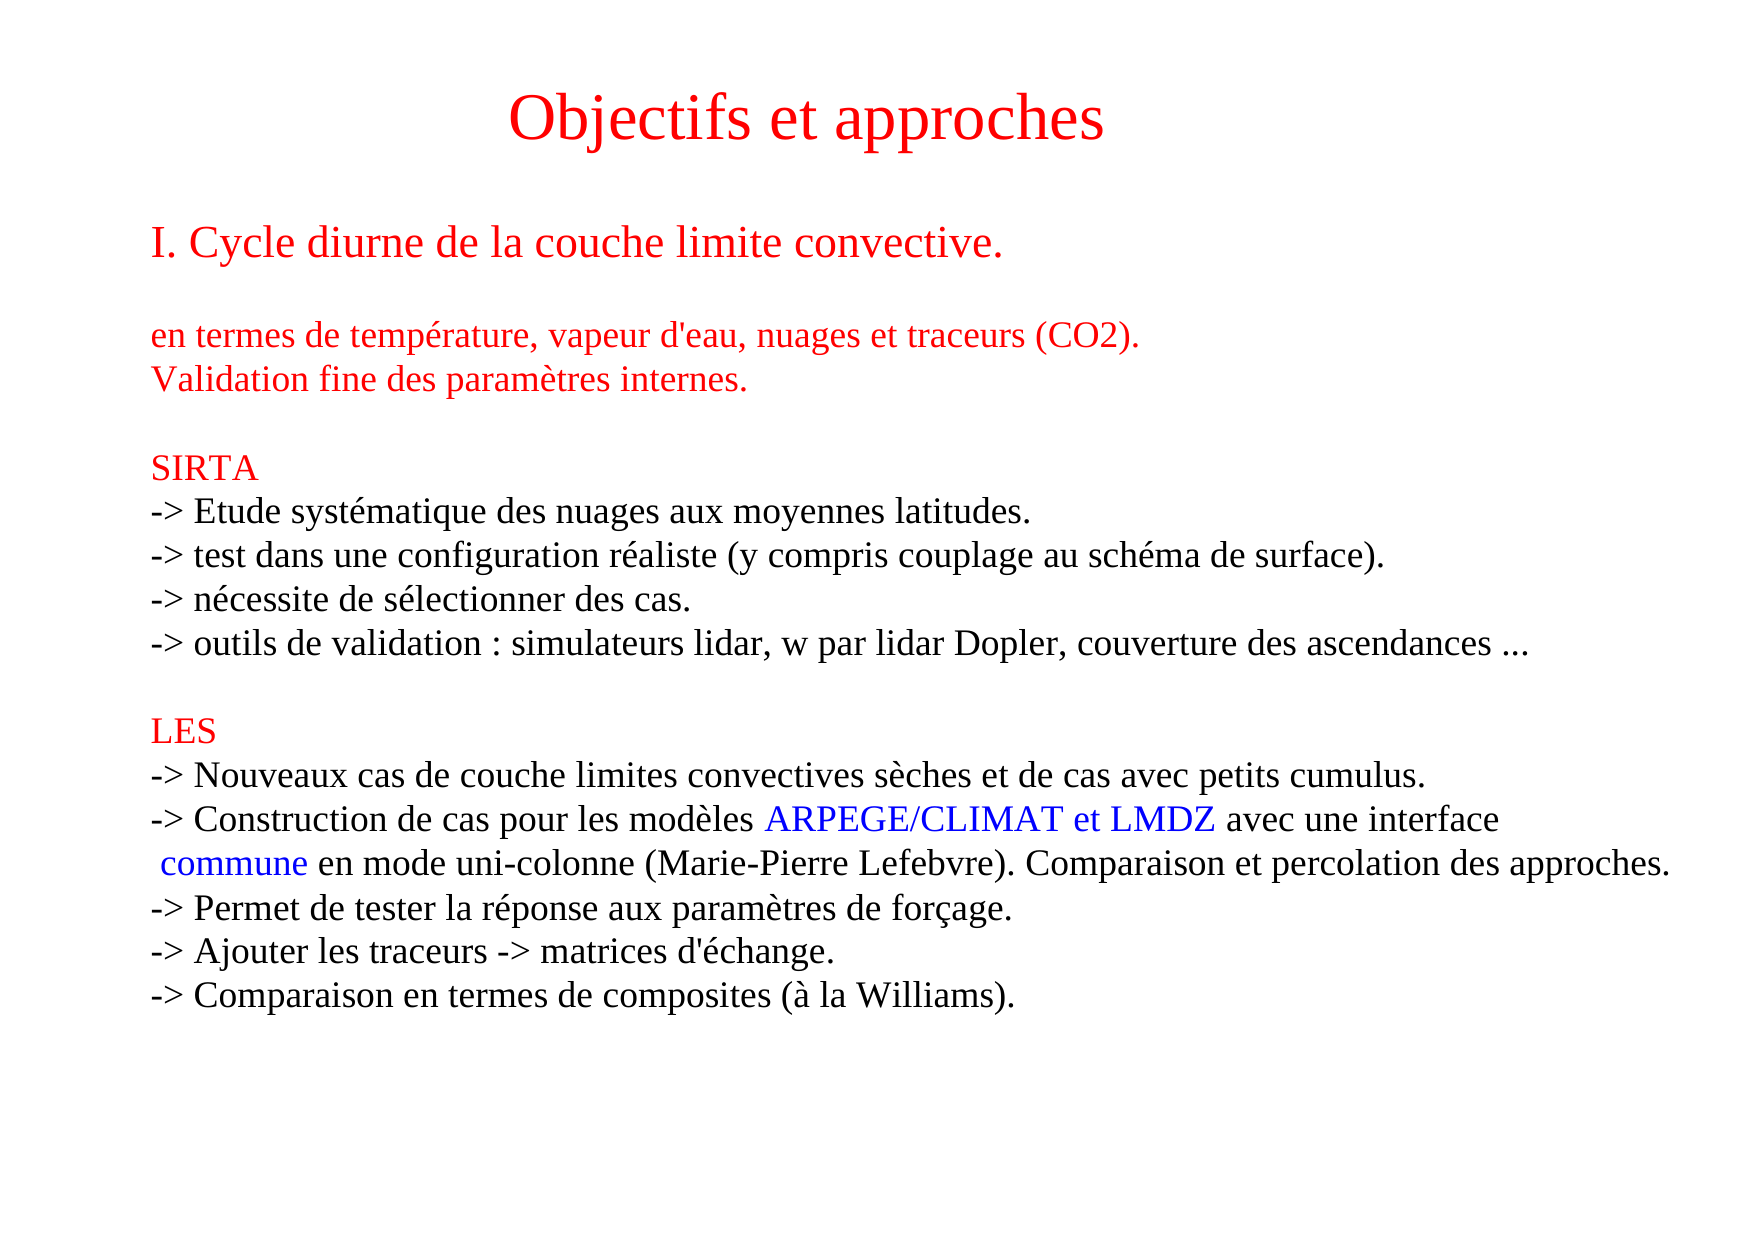

Objectifs et approches
I. Cycle diurne de la couche limite convective.
en termes de température, vapeur d'eau, nuages et traceurs (CO2).
Validation fine des paramètres internes.
SIRTA
-> Etude systématique des nuages aux moyennes latitudes.
-> test dans une configuration réaliste (y compris couplage au schéma de surface).
-> nécessite de sélectionner des cas.
-> outils de validation : simulateurs lidar, w par lidar Dopler, couverture des ascendances ...
LES
-> Nouveaux cas de couche limites convectives sèches et de cas avec petits cumulus.
-> Construction de cas pour les modèles ARPEGE/CLIMAT et LMDZ avec une interface
 commune en mode uni-colonne (Marie-Pierre Lefebvre). Comparaison et percolation des approches.
-> Permet de tester la réponse aux paramètres de forçage.
-> Ajouter les traceurs -> matrices d'échange.
-> Comparaison en termes de composites (à la Williams).